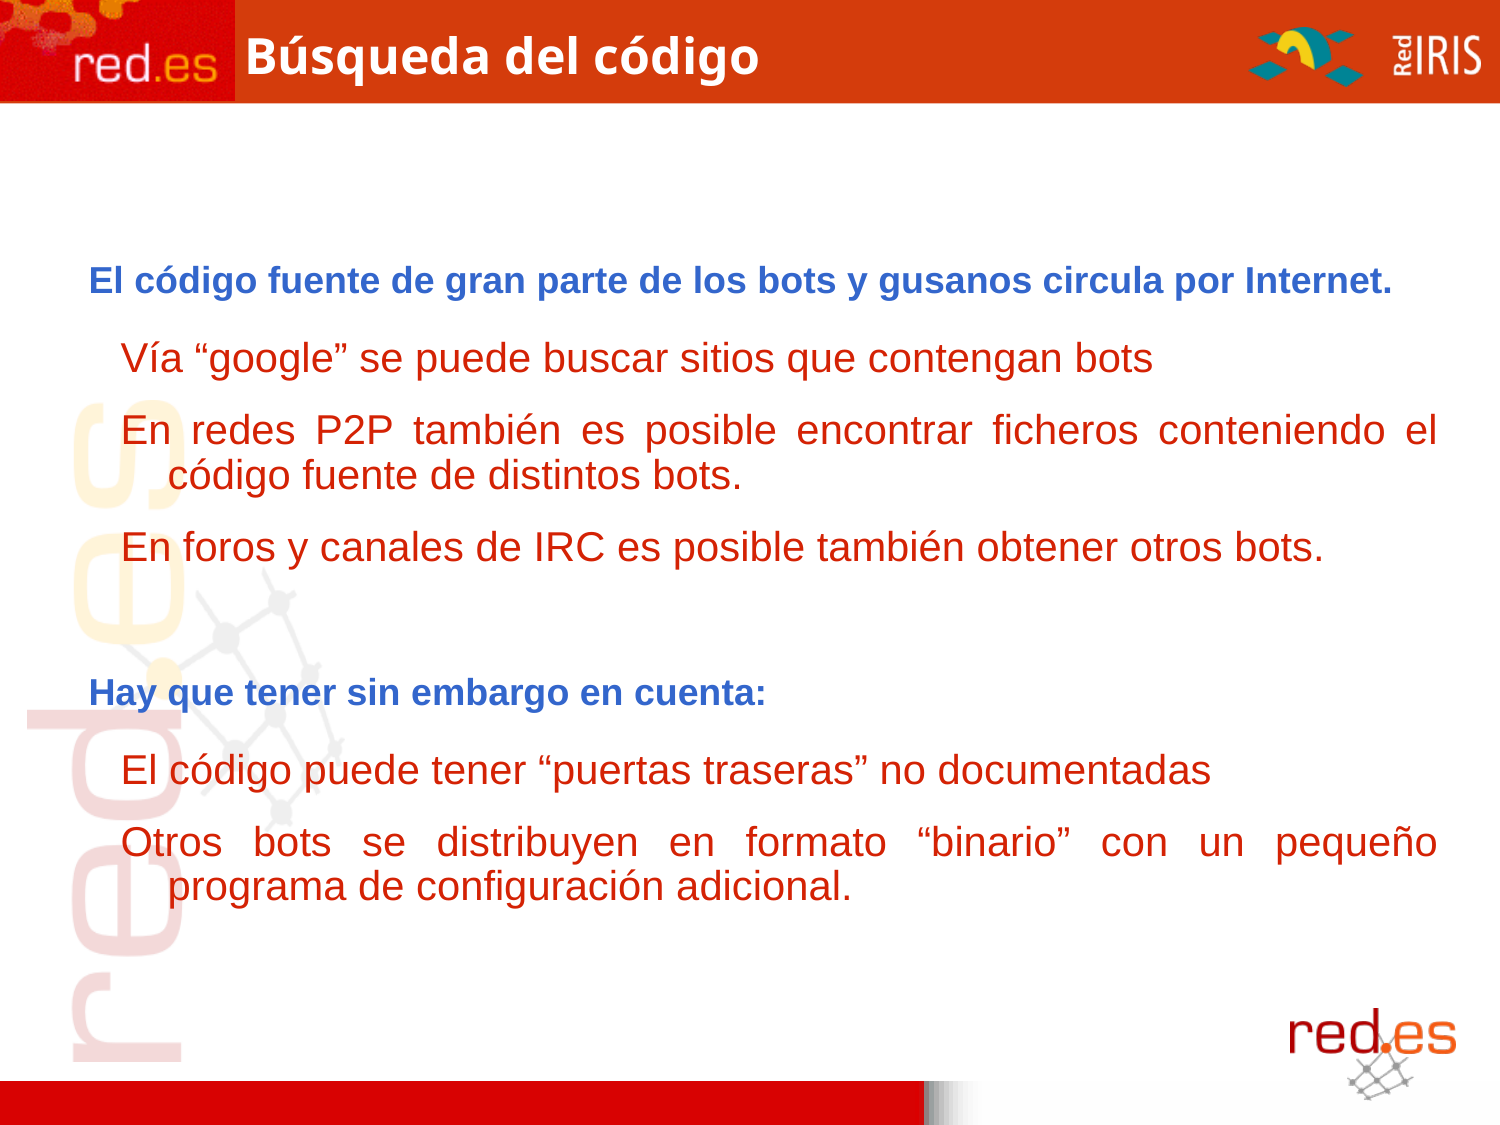

# Búsqueda del código
El código fuente de gran parte de los bots y gusanos circula por Internet.
Vía “google” se puede buscar sitios que contengan bots
En redes P2P también es posible encontrar ficheros conteniendo el código fuente de distintos bots.
En foros y canales de IRC es posible también obtener otros bots.
Hay que tener sin embargo en cuenta:
El código puede tener “puertas traseras” no documentadas
Otros bots se distribuyen en formato “binario” con un pequeño programa de configuración adicional.